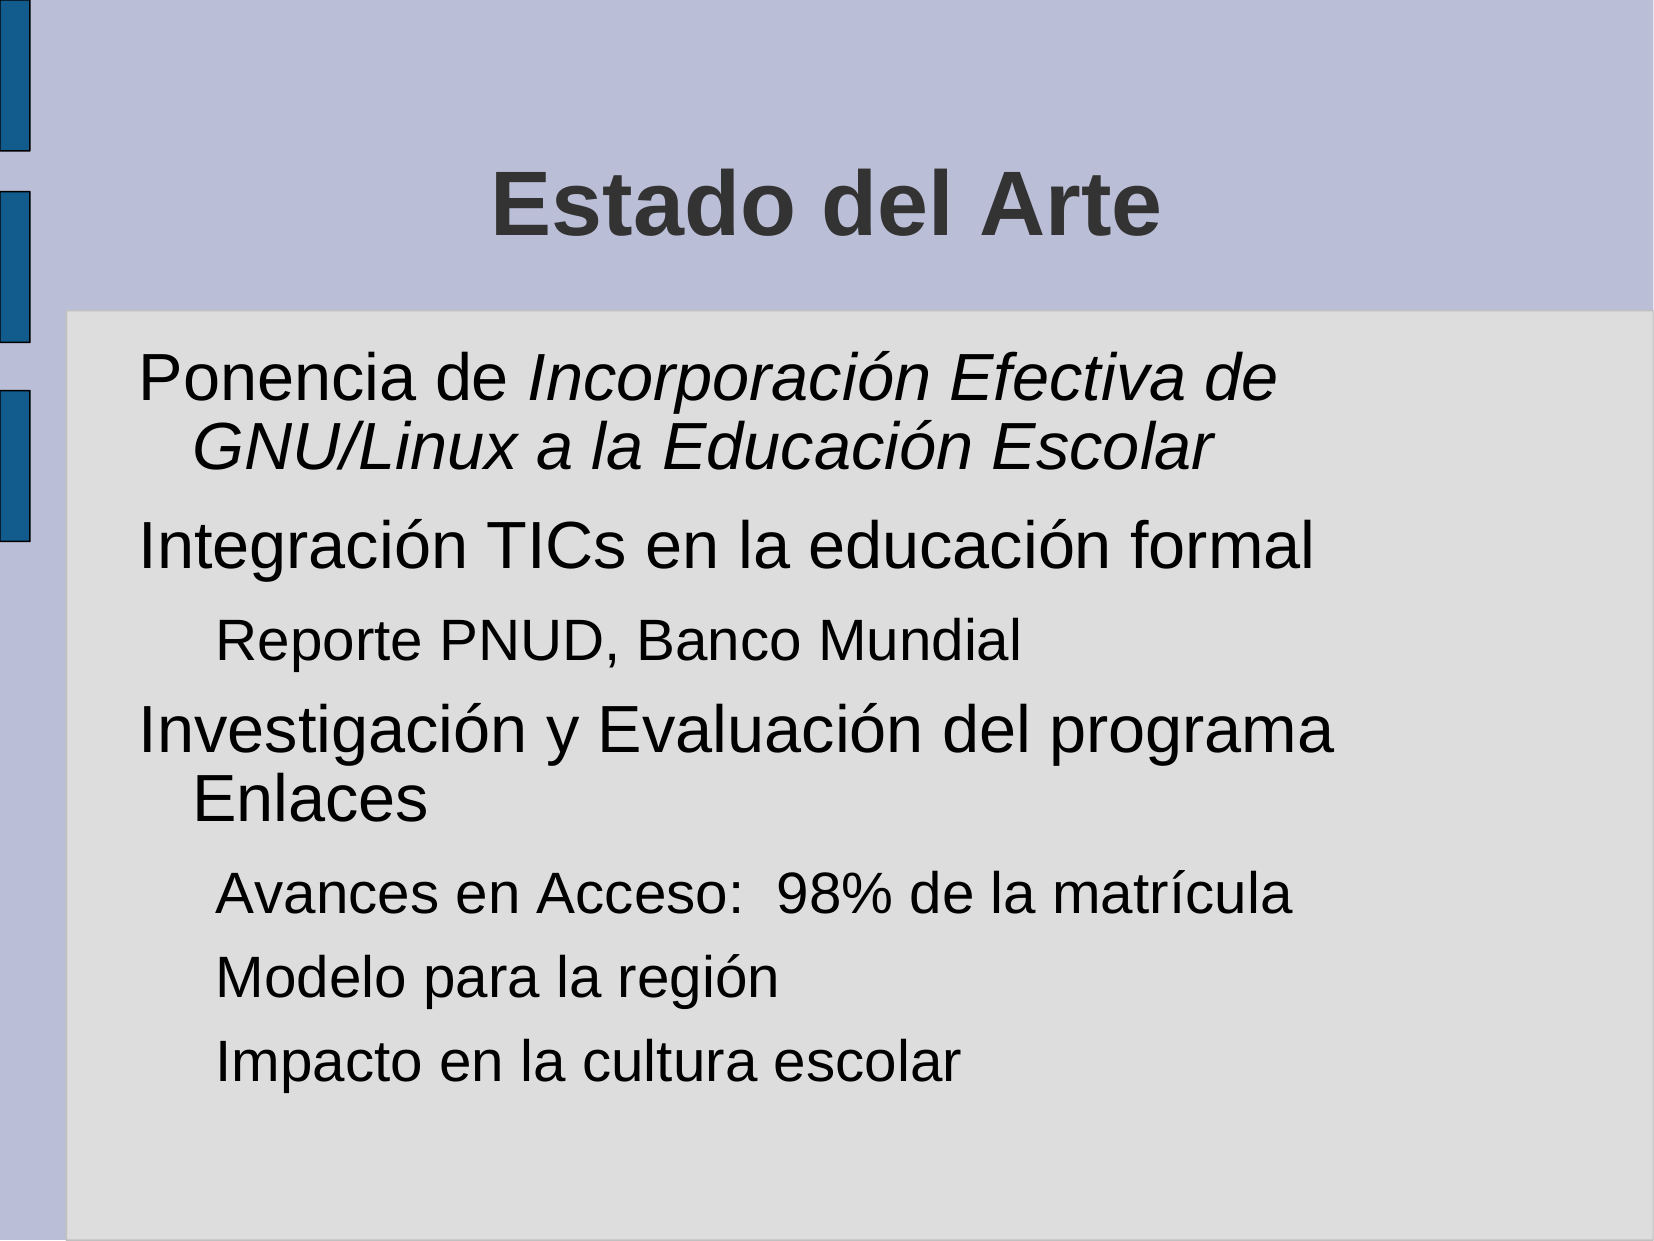

# Estado del Arte
Ponencia de Incorporación Efectiva de GNU/Linux a la Educación Escolar
Integración TICs en la educación formal
Reporte PNUD, Banco Mundial
Investigación y Evaluación del programa Enlaces
Avances en Acceso: 98% de la matrícula
Modelo para la región
Impacto en la cultura escolar